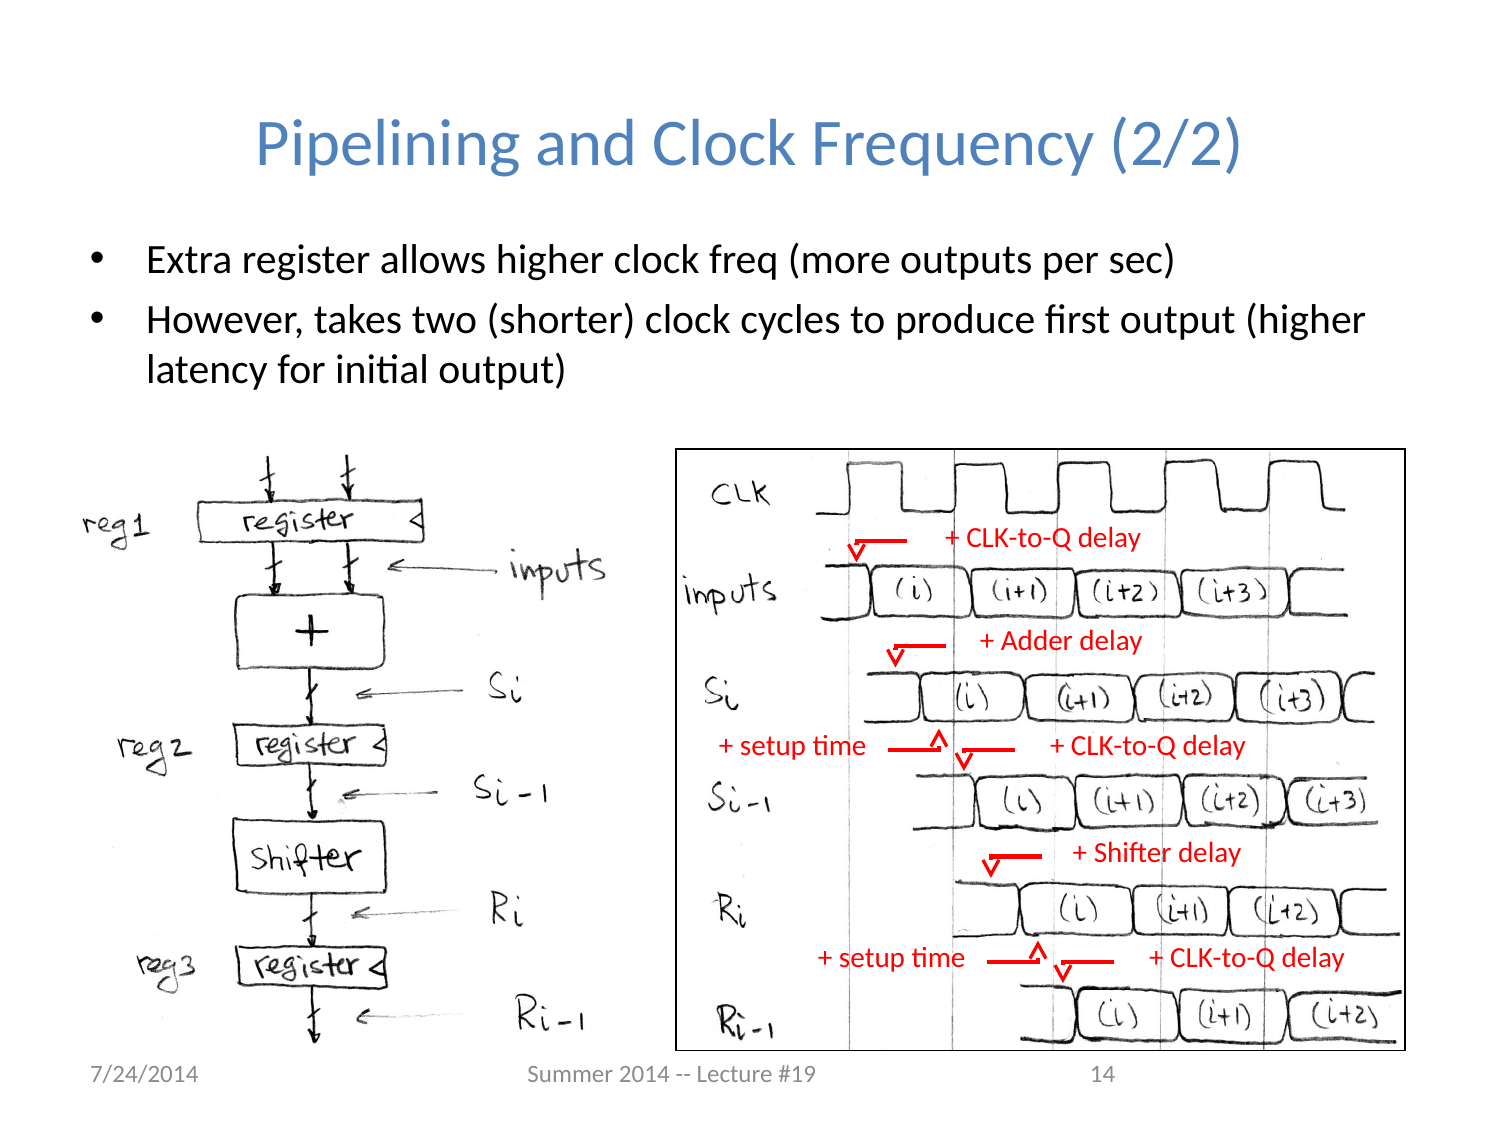

# Pipelining and Clock Frequency (2/2)
Extra register allows higher clock freq (more outputs per sec)
However, takes two (shorter) clock cycles to produce first output (higher latency for initial output)
+ CLK-to-Q delay
+ Adder delay
+ setup time
+ CLK-to-Q delay
+ Shifter delay
+ setup time
+ CLK-to-Q delay
7/24/2014
Summer 2014 -- Lecture #19